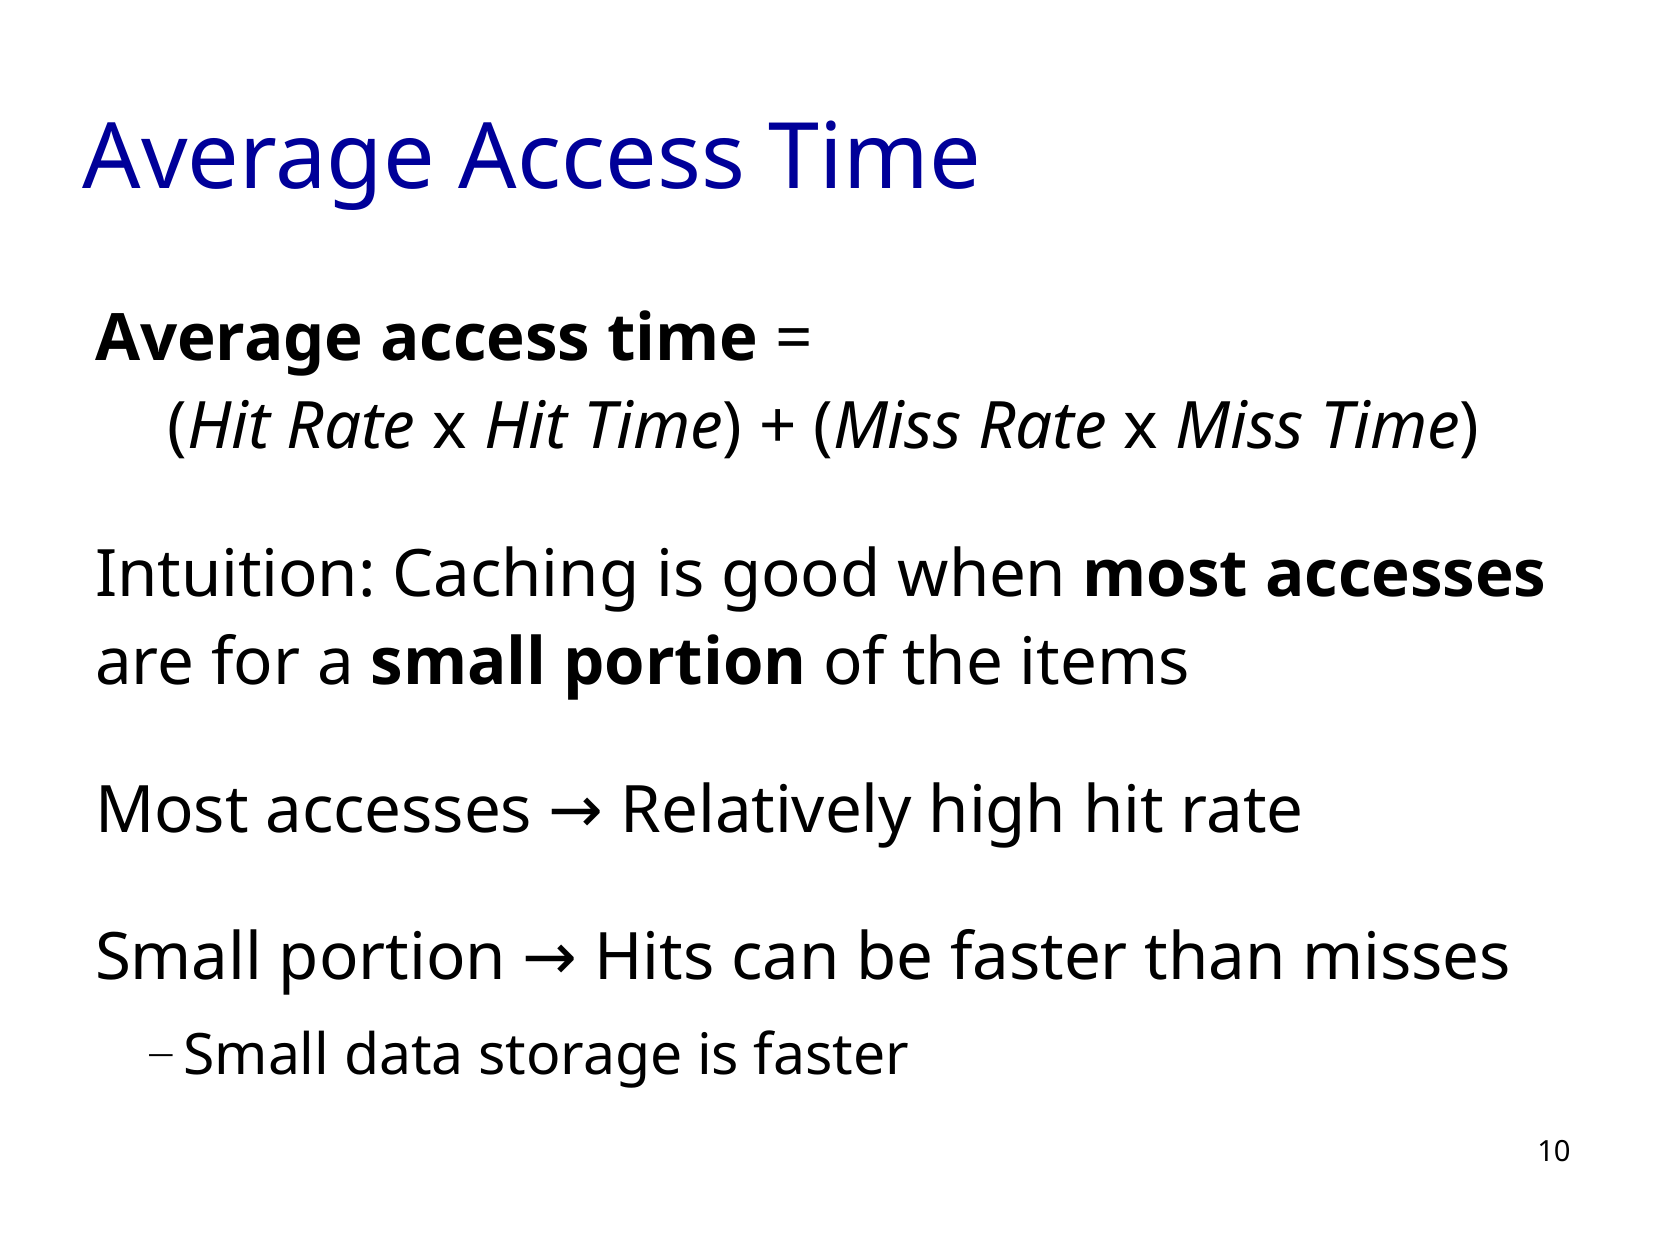

# Average Access Time
Average access time =
	(Hit Rate x Hit Time) + (Miss Rate x Miss Time)
Intuition: Caching is good when most accesses are for a small portion of the items
Most accesses → Relatively high hit rate
Small portion → Hits can be faster than misses
Small data storage is faster
10